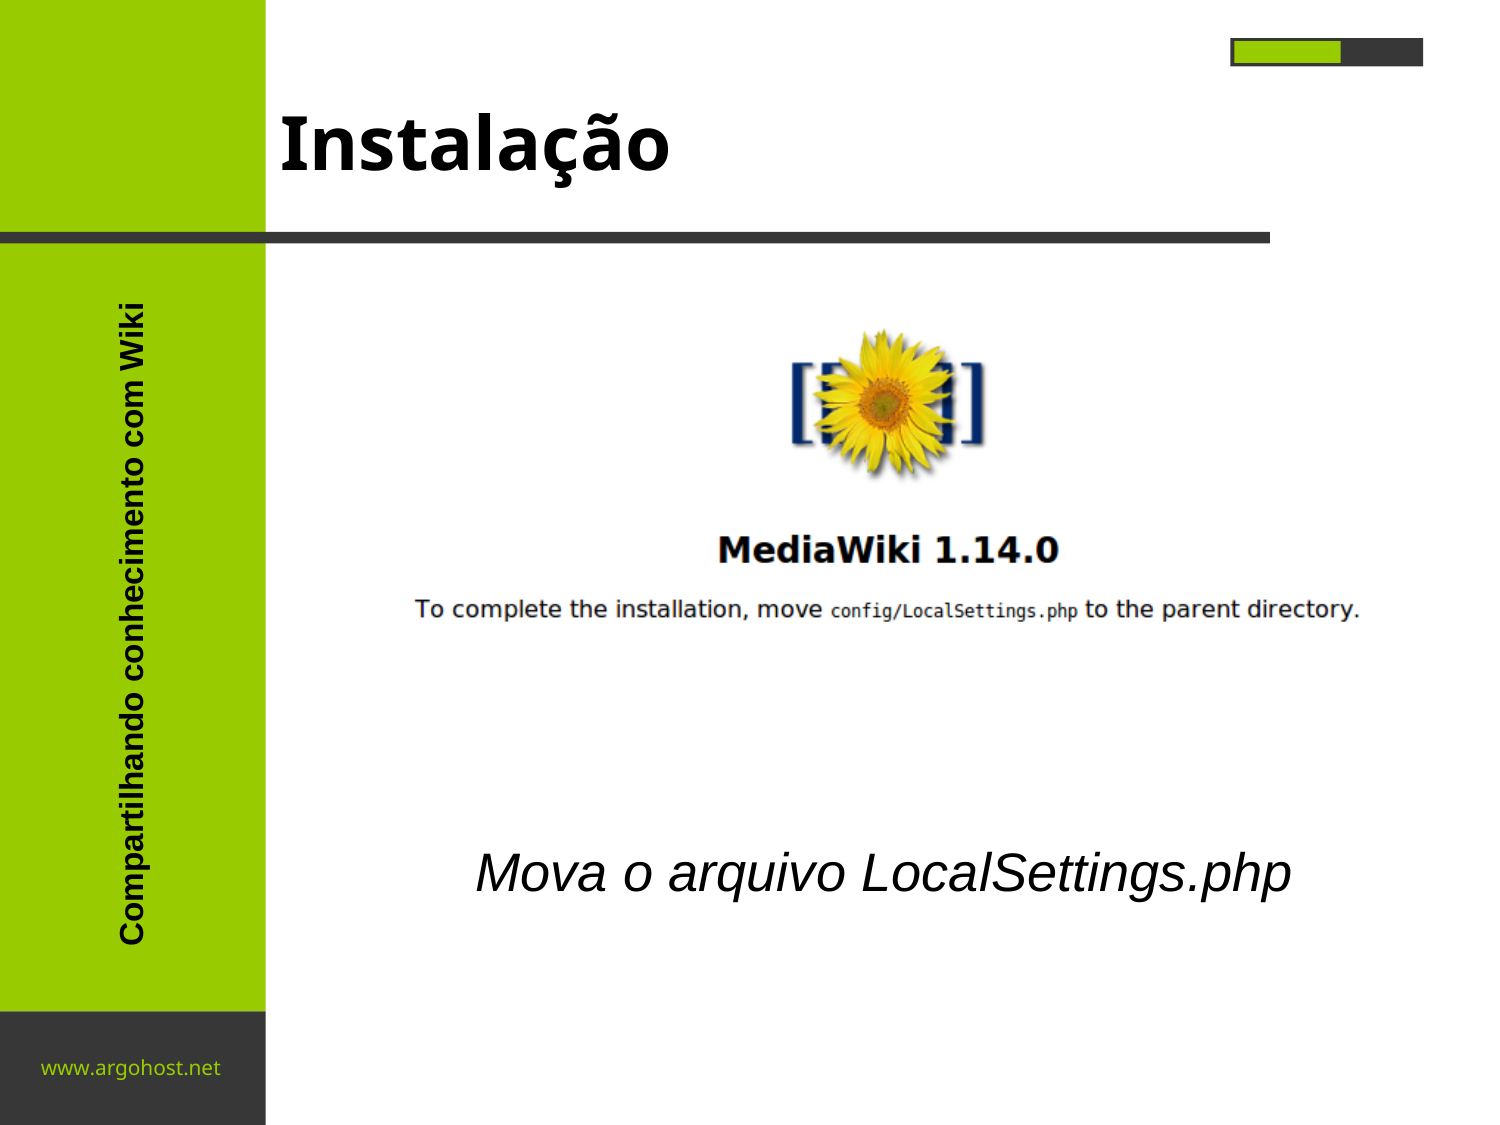

Instalação
Compartilhando conhecimento com Wiki
Mova o arquivo LocalSettings.php
www.argohost.net